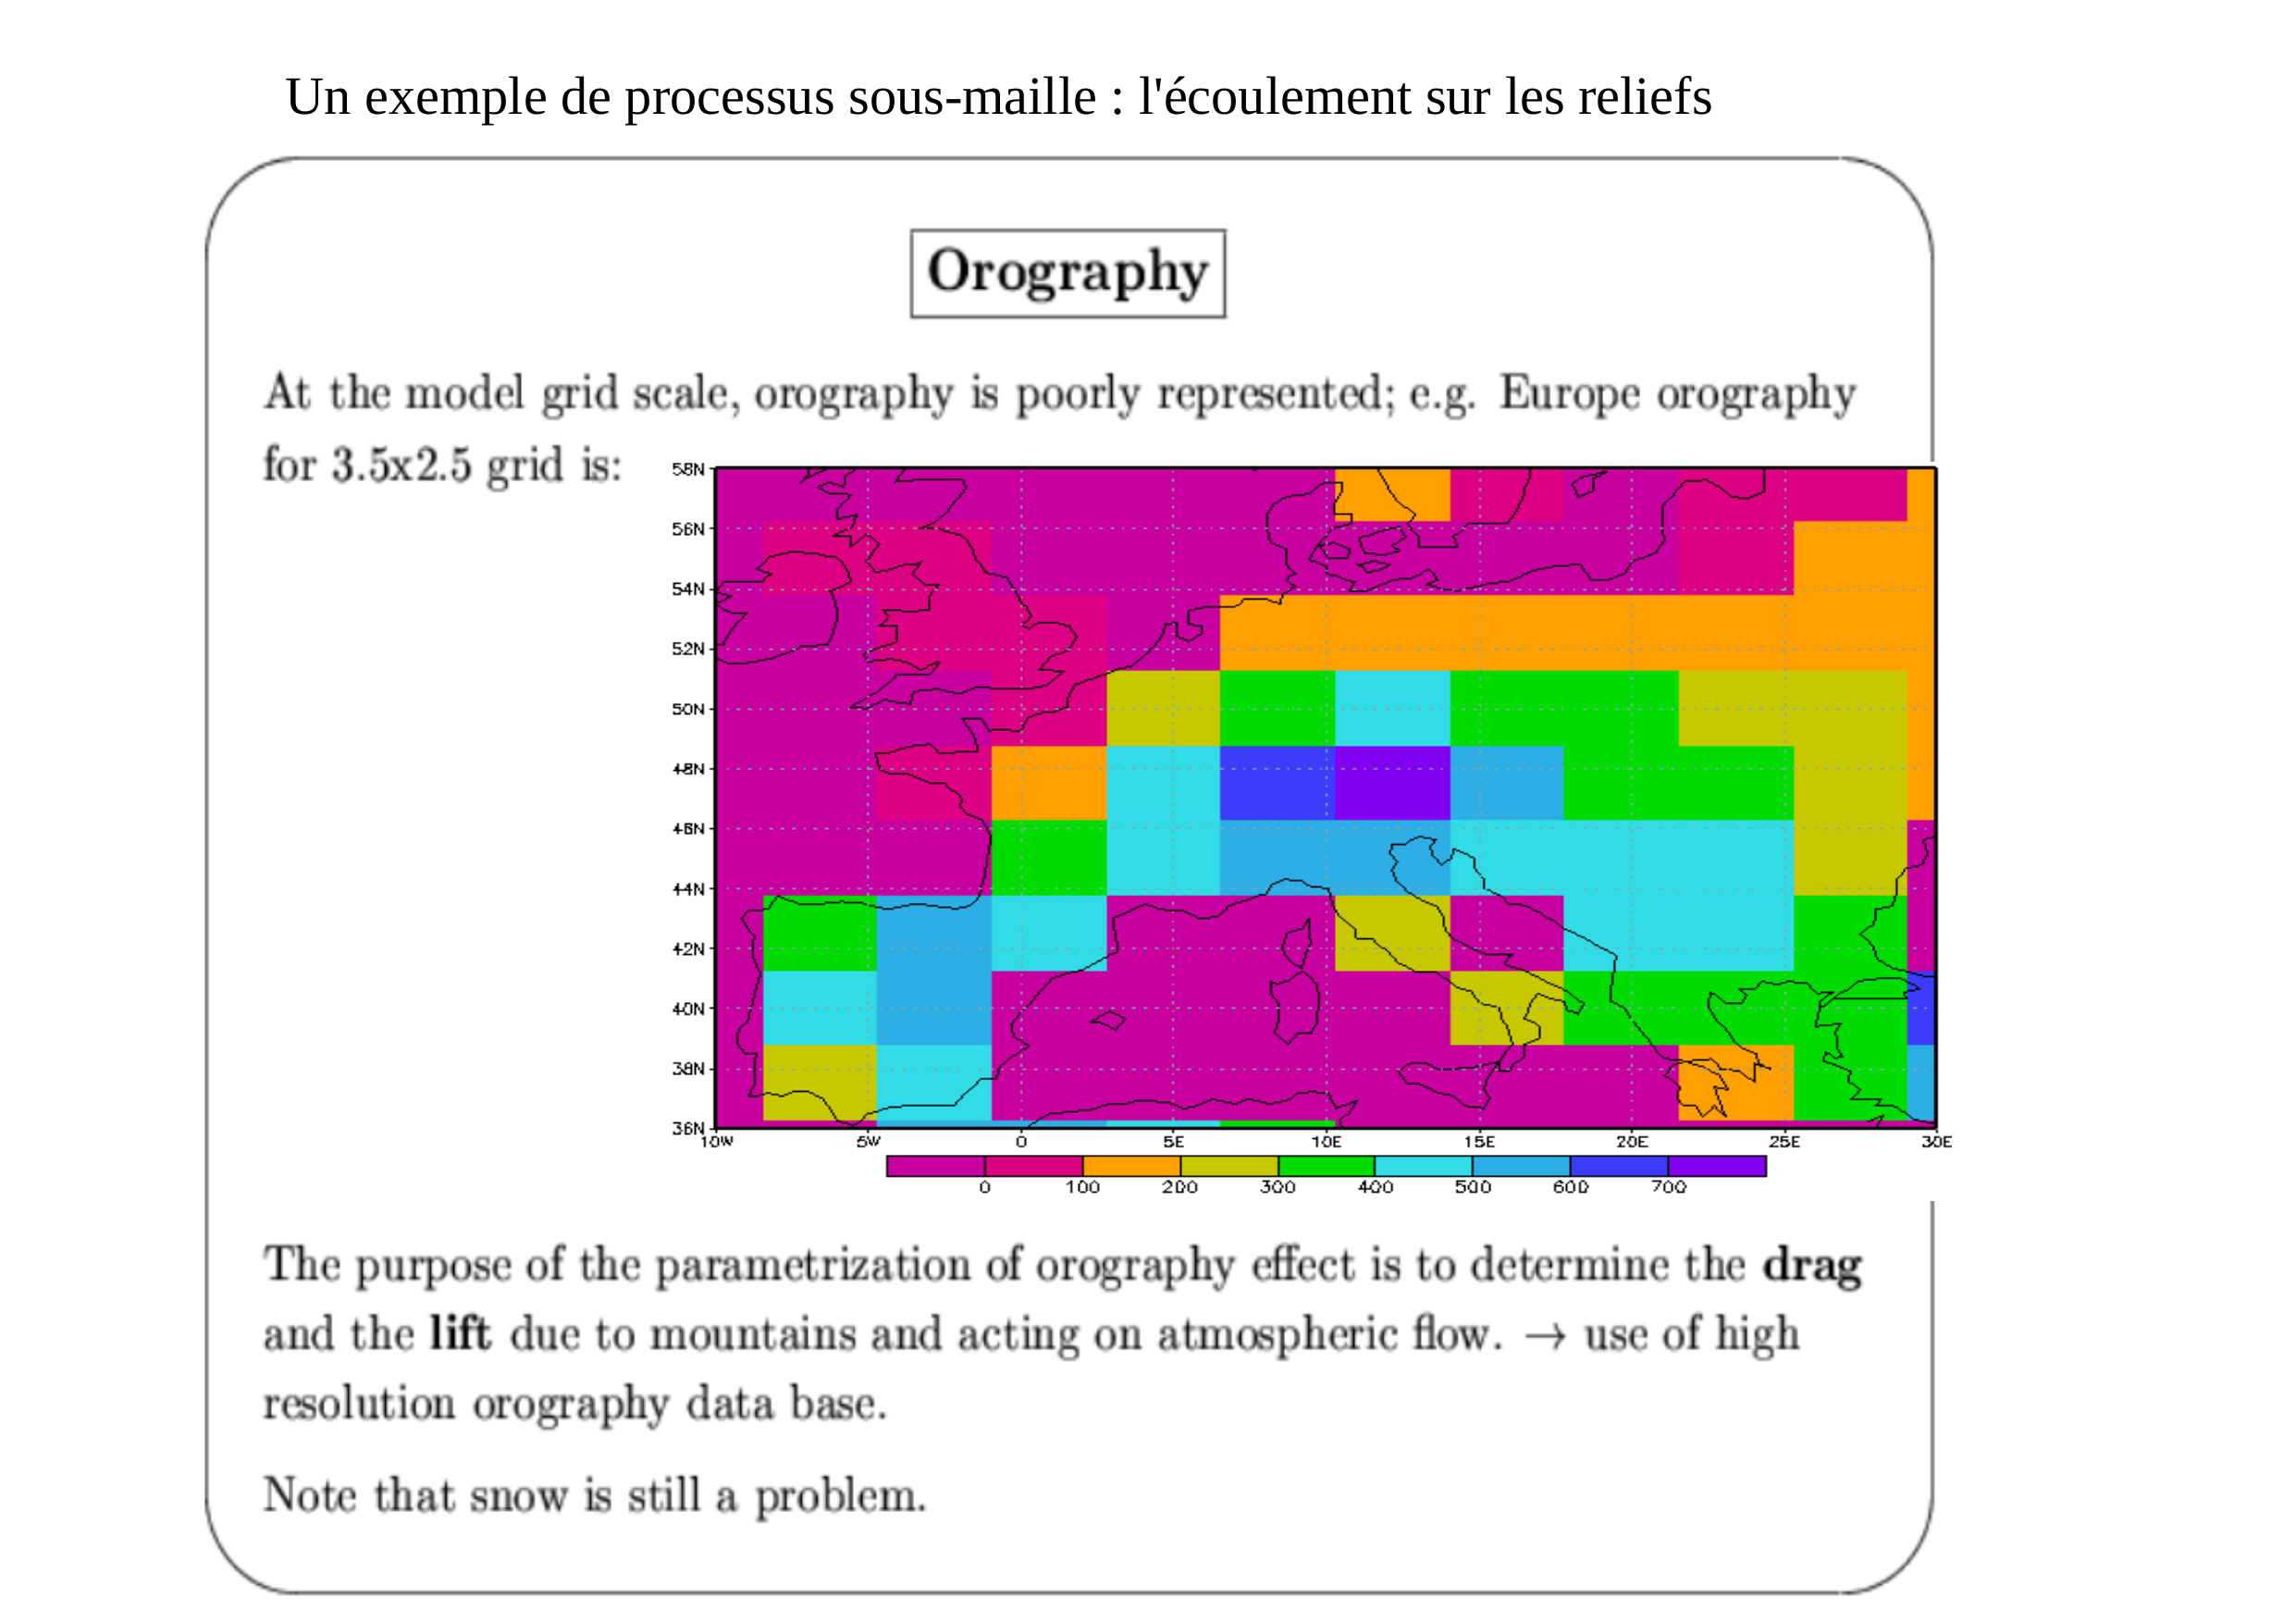

Un exemple de processus sous-maille : l'écoulement sur les reliefs